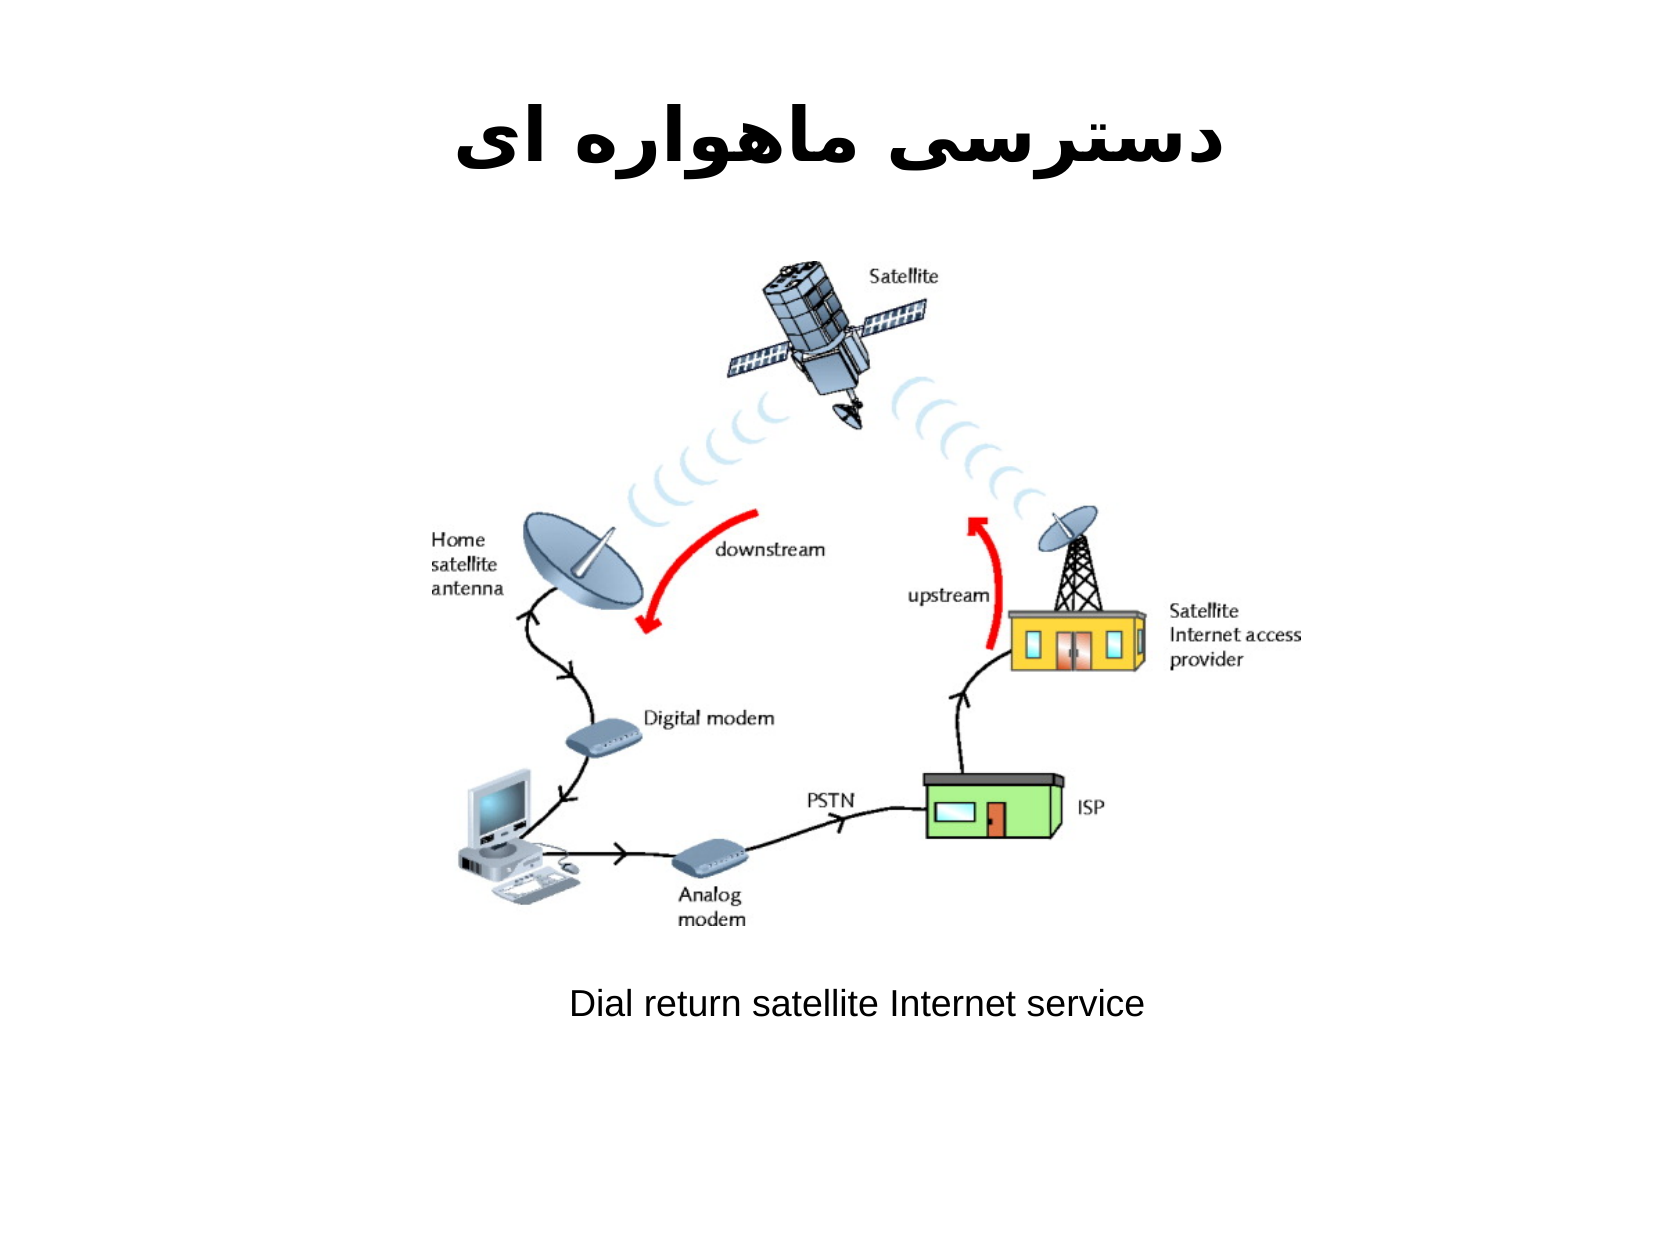

# دسترسی ماهواره ای
 Dial return satellite Internet service